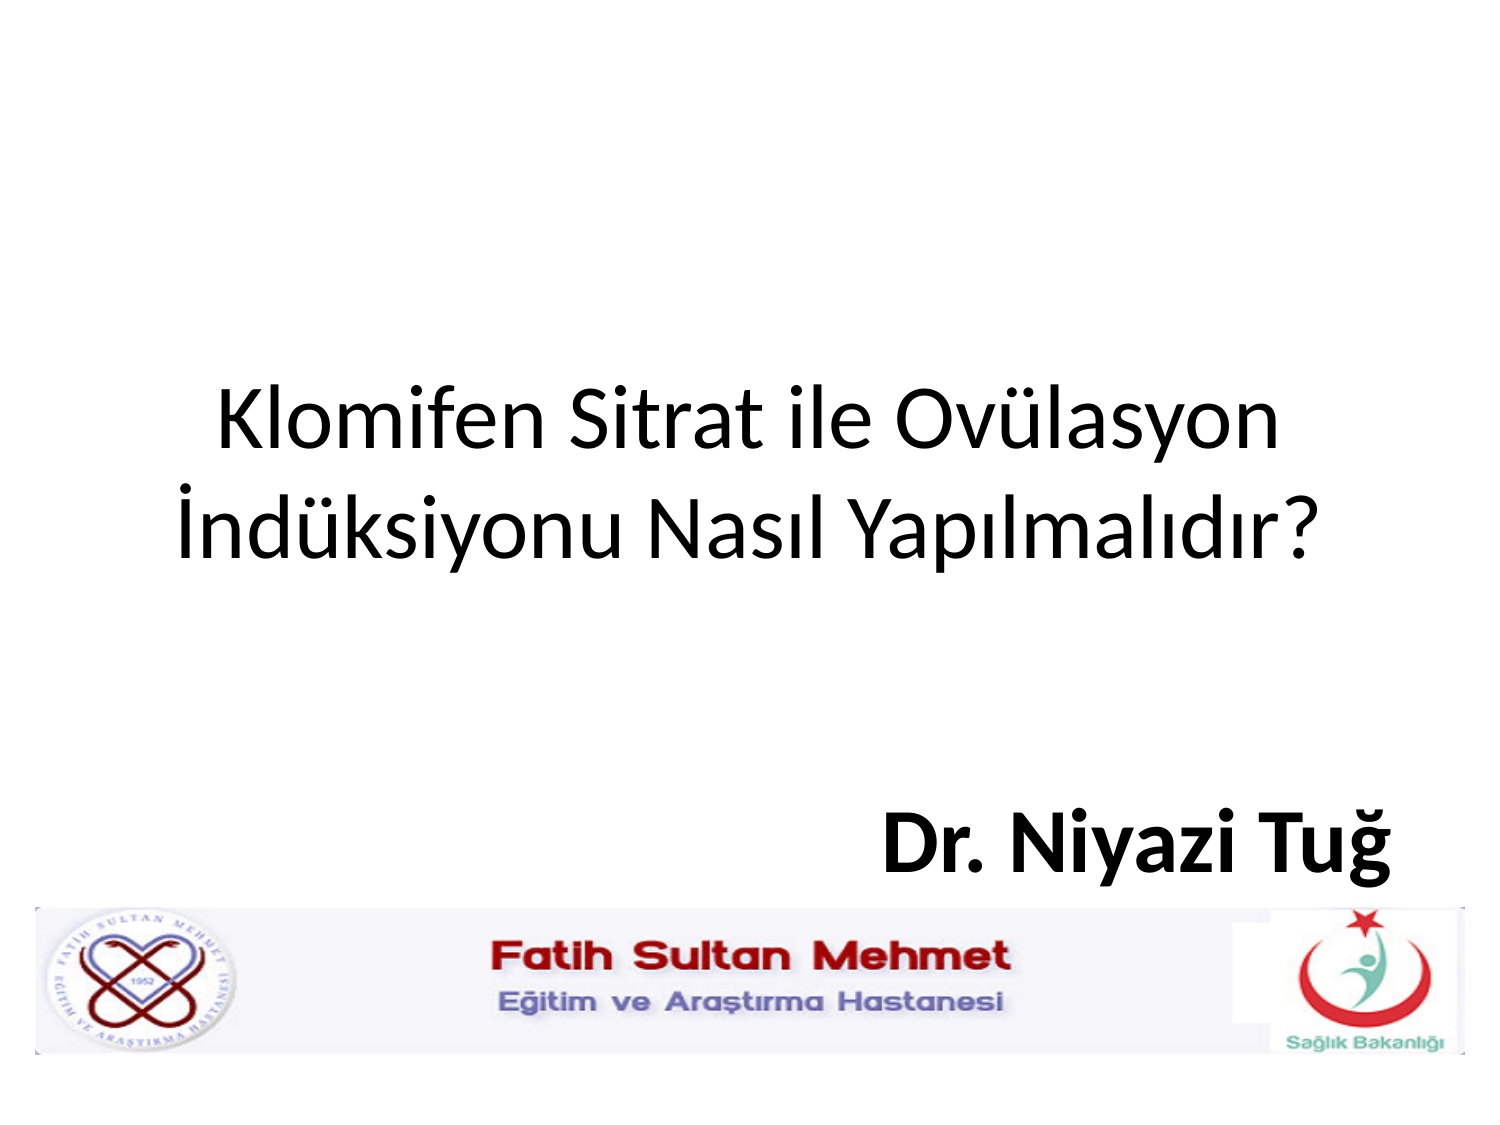

# Klomifen Sitrat ile Ovülasyon İndüksiyonu Nasıl Yapılmalıdır?
Dr. Niyazi Tuğ